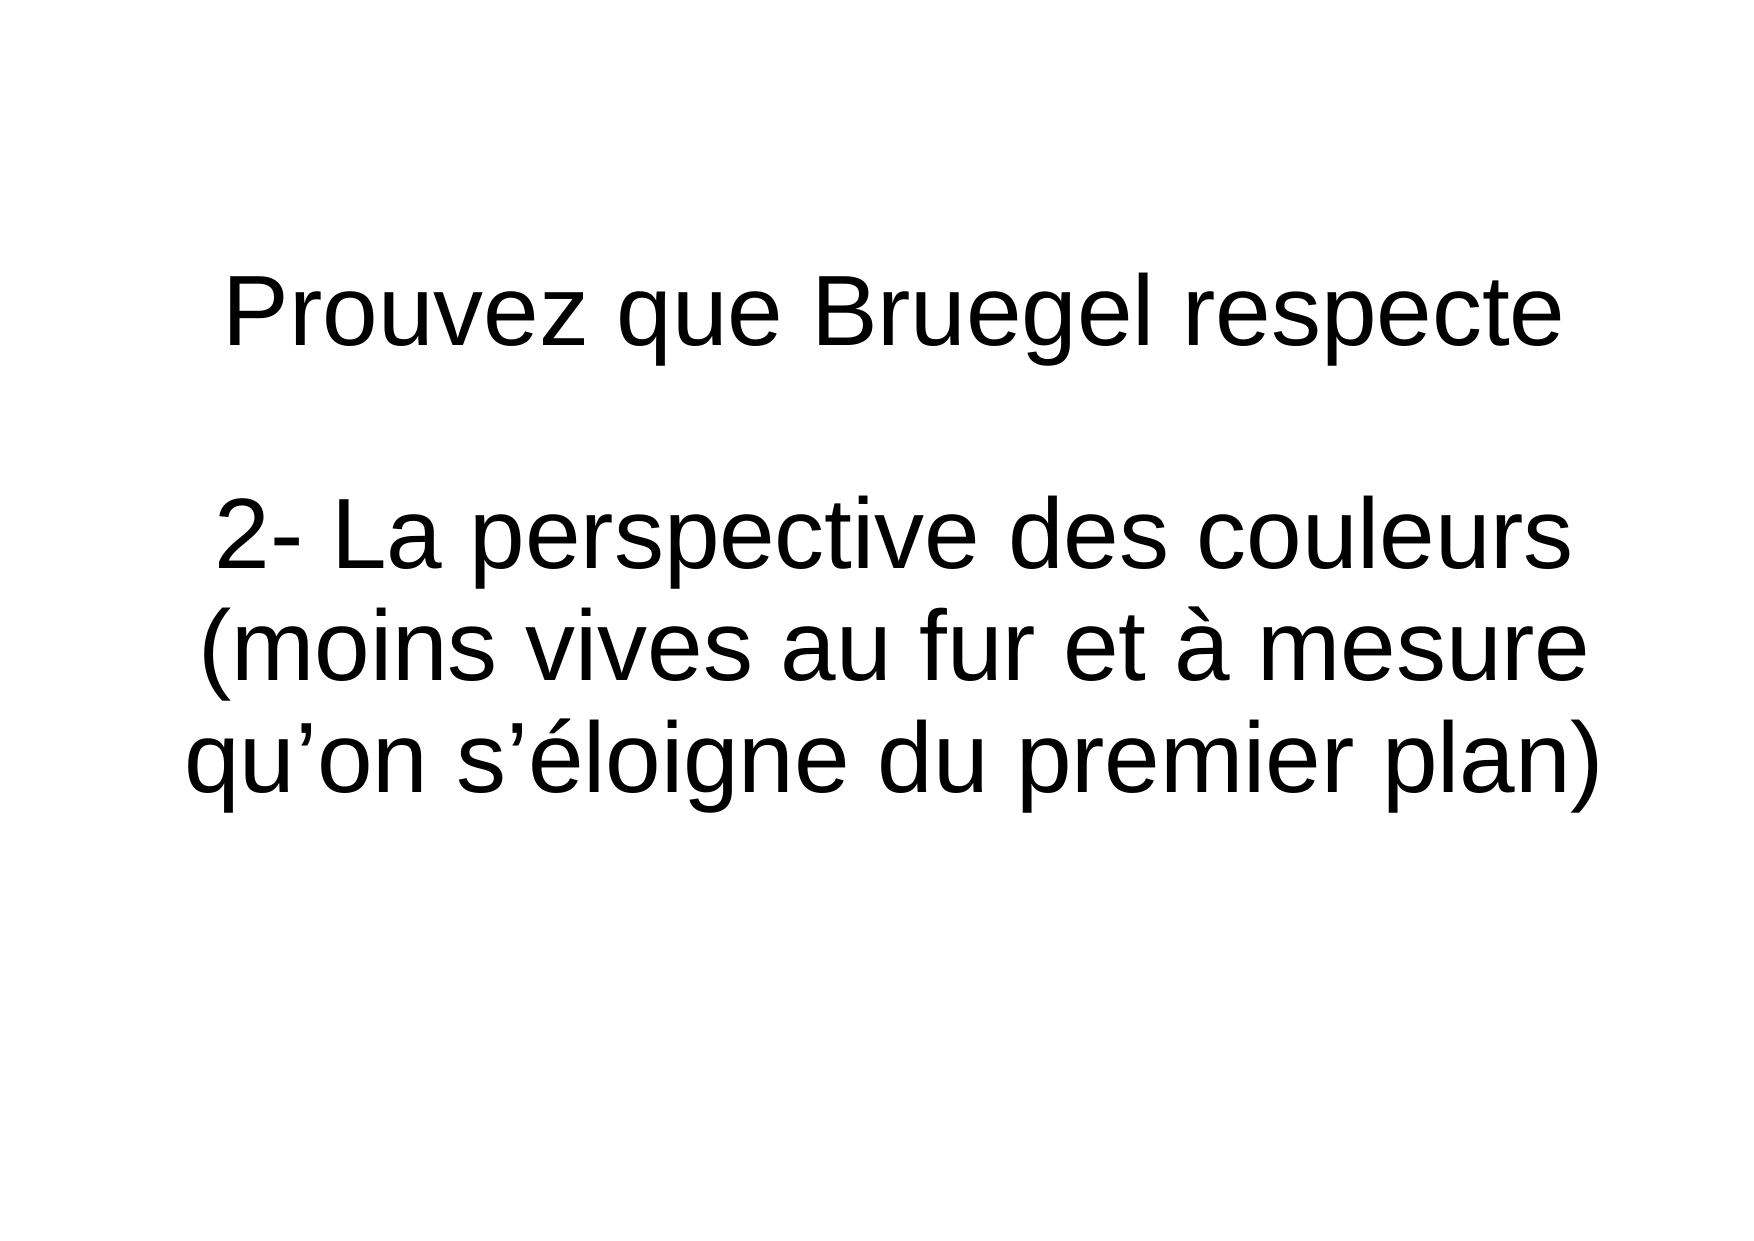

Prouvez que Bruegel respecte
2- La perspective des couleurs
(moins vives au fur et à mesure qu’on s’éloigne du premier plan)